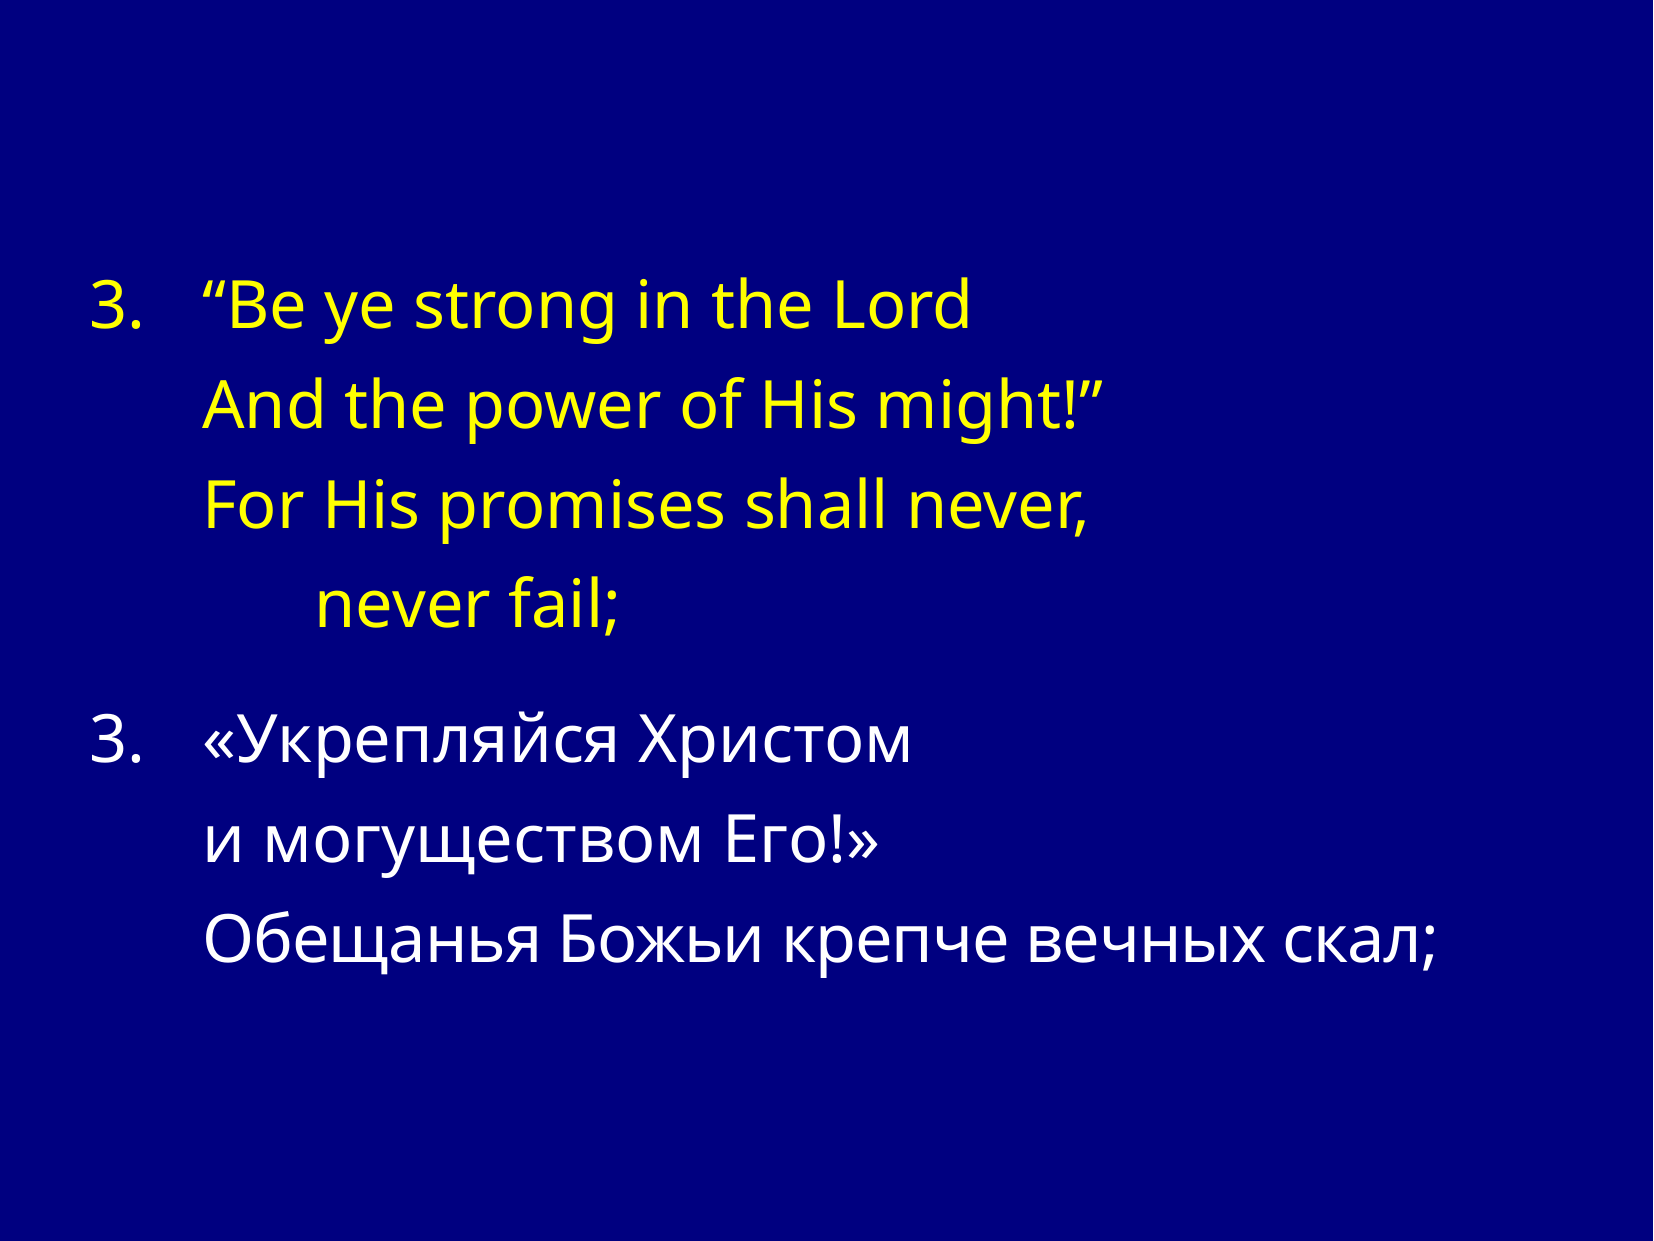

3.	“Be ye strong in the Lord
	And the power of His might!”
	For His promises shall never,
		never fail;
3.	«Укрепляйся Христом
	и могуществом Его!»
	Обещанья Божьи крепче вечных скал;